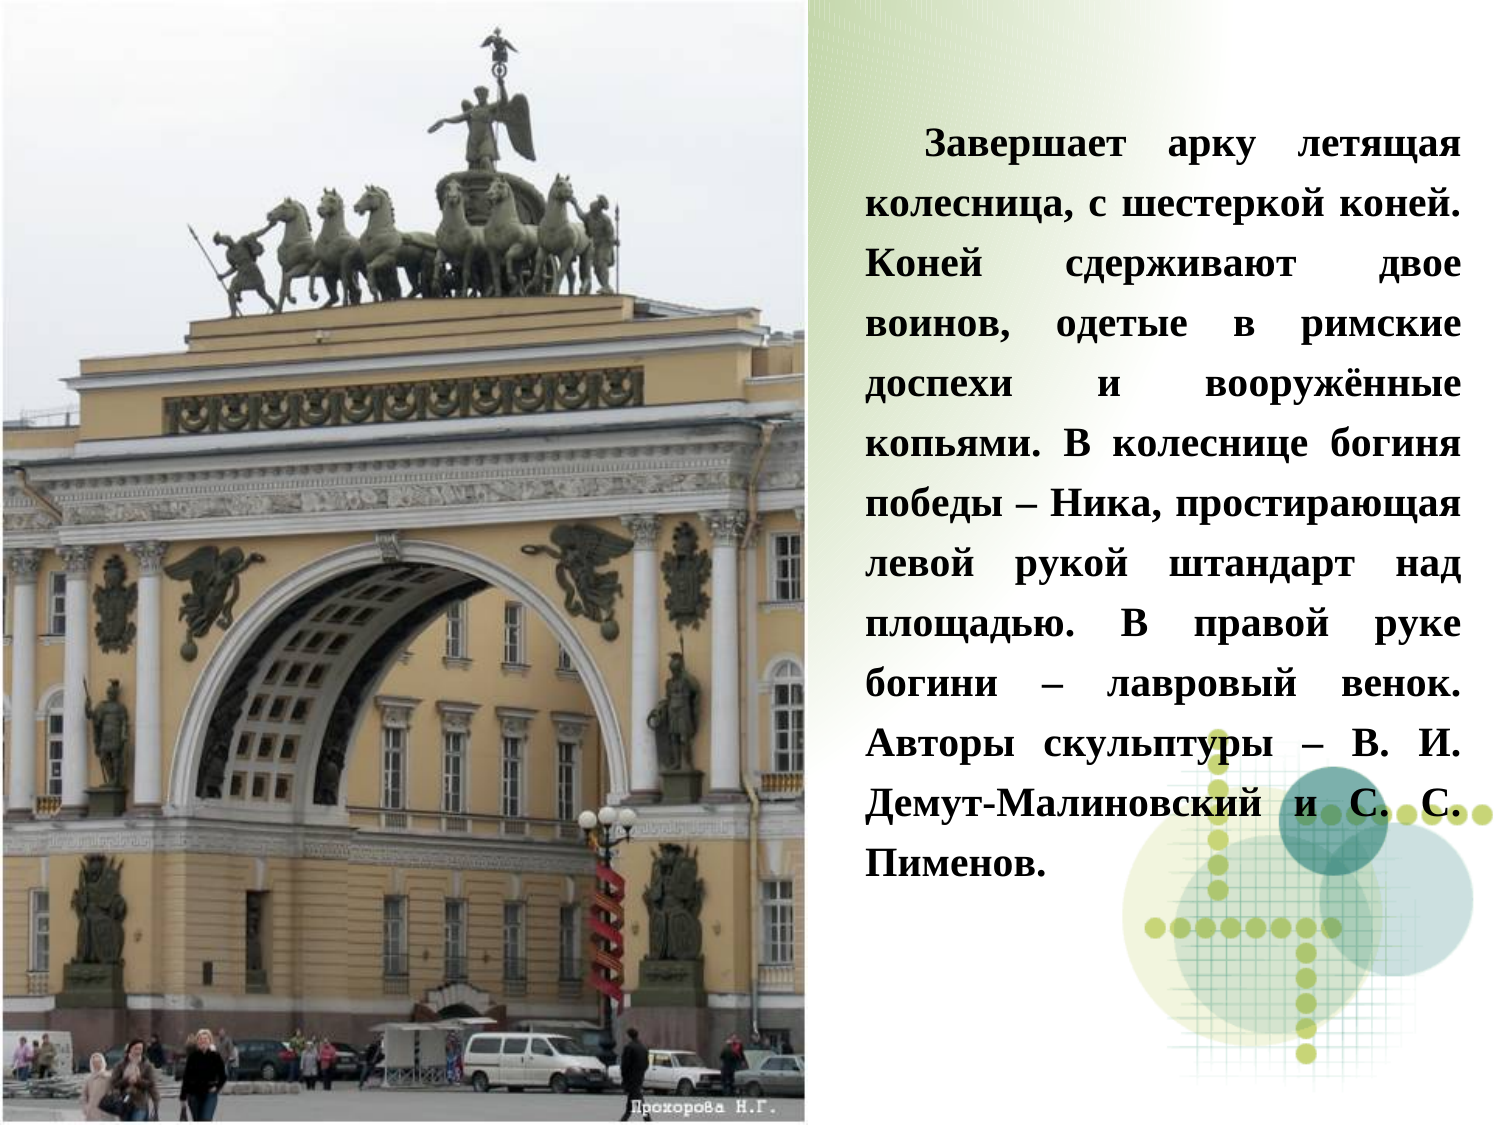

# Завершает арку летящая колесница, с шестеркой коней. Коней сдерживают двое воинов, одетые в римские доспехи и вооружённые копьями. В колеснице богиня победы – Ника, простирающая левой рукой штандарт над площадью. В правой руке богини – лавровый венок. Авторы скульптуры – В. И. Демут-Малиновский и С. С. Пименов.